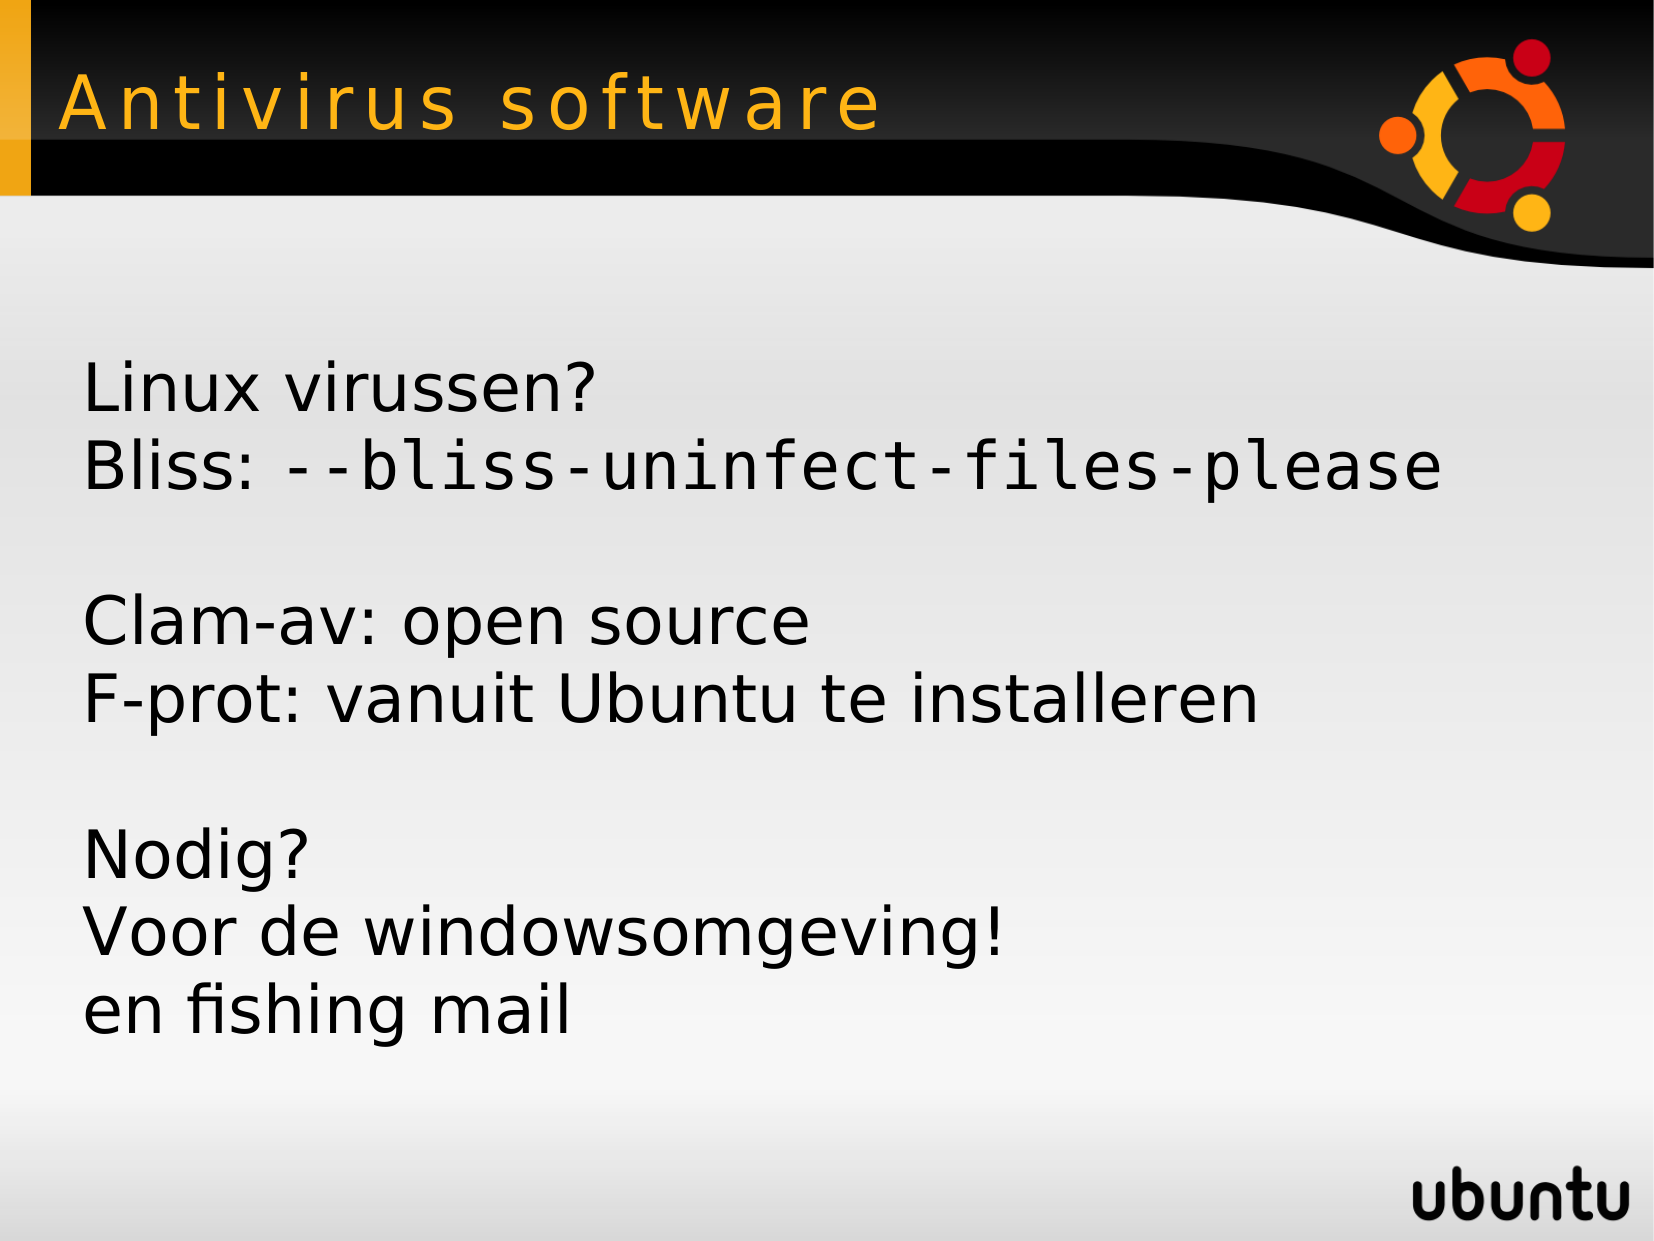

# Antivirus software
Linux virussen?
Bliss: --bliss-uninfect-files-please
Clam-av: open source
F-prot: vanuit Ubuntu te installeren
Nodig?
Voor de windowsomgeving!
en fishing mail